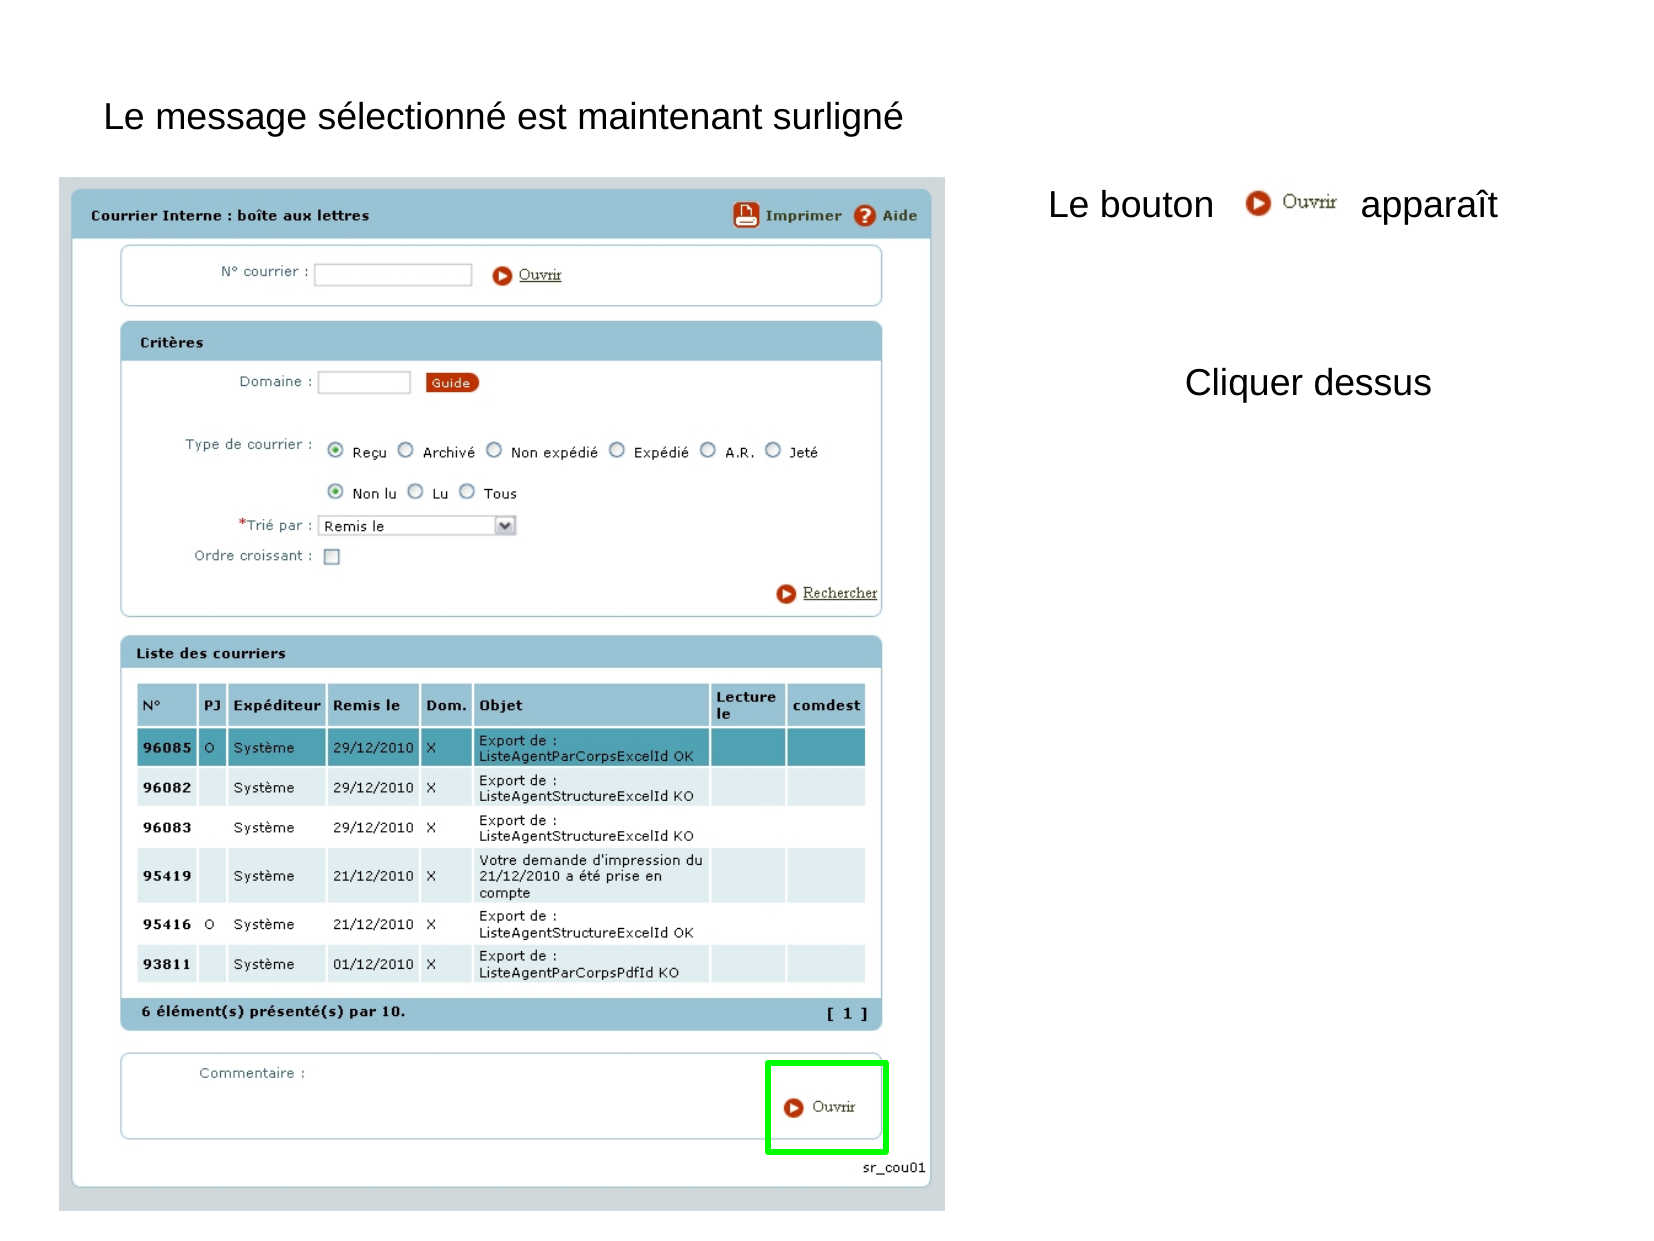

Le message sélectionné est maintenant surligné
Le bouton apparaît
Cliquer dessus